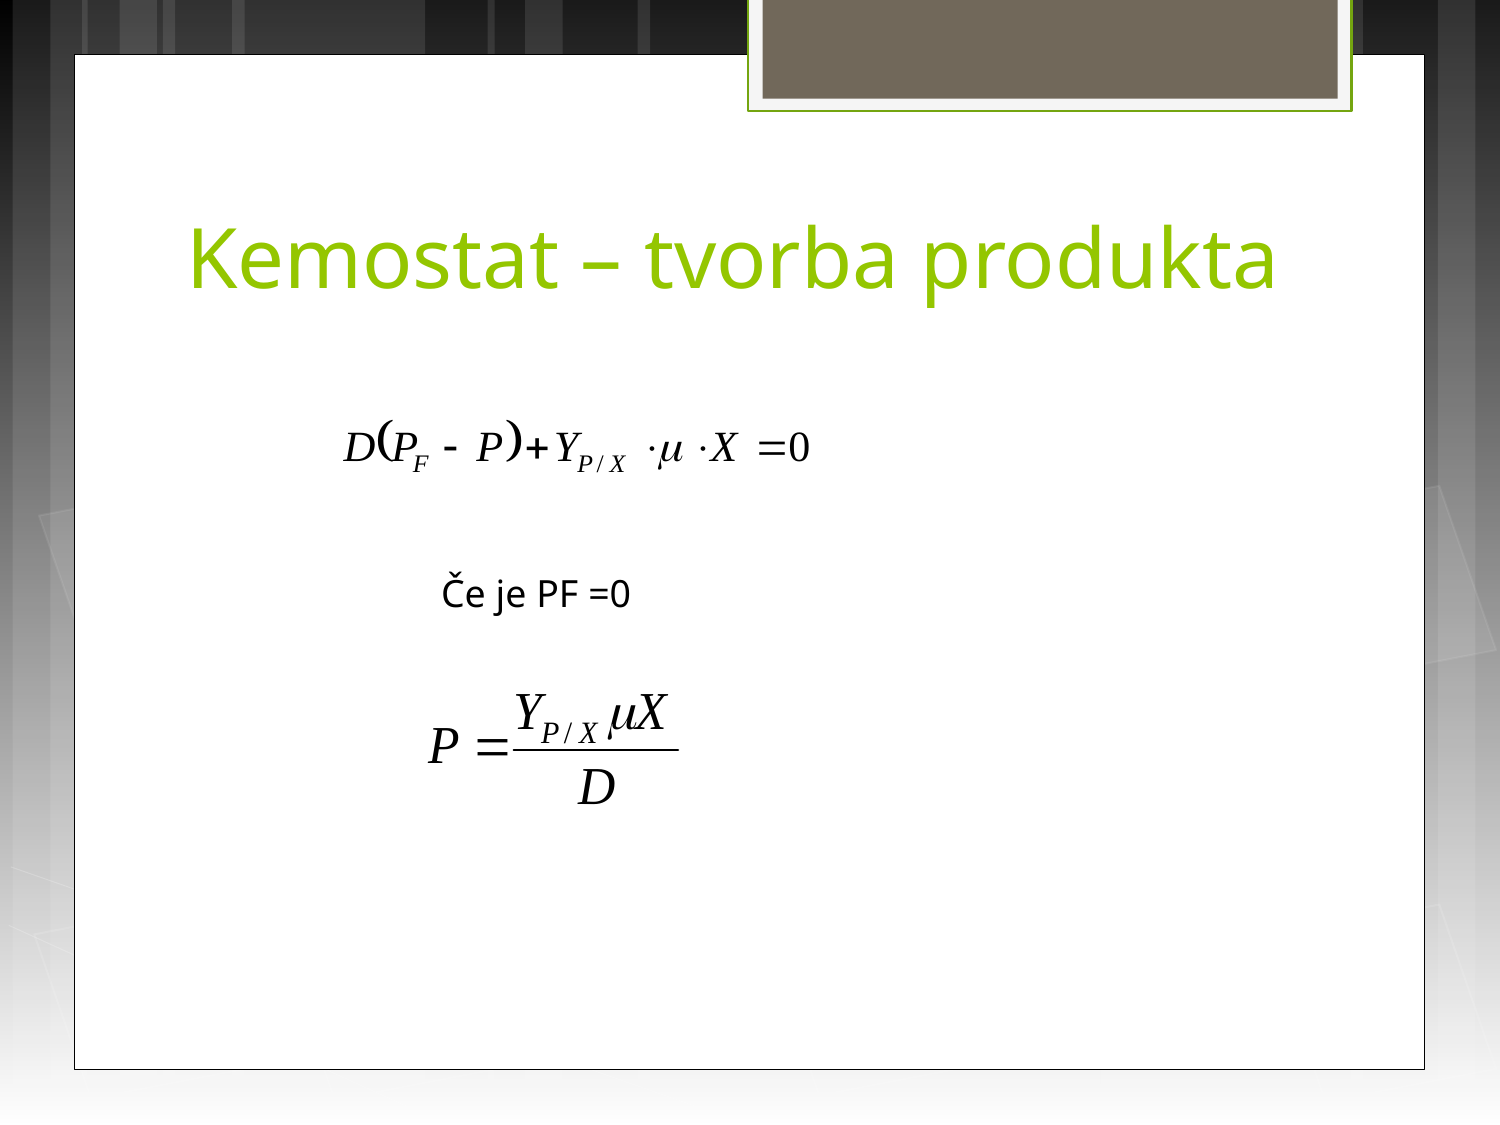

# Kemostat – tvorba produkta
Če je PF =0